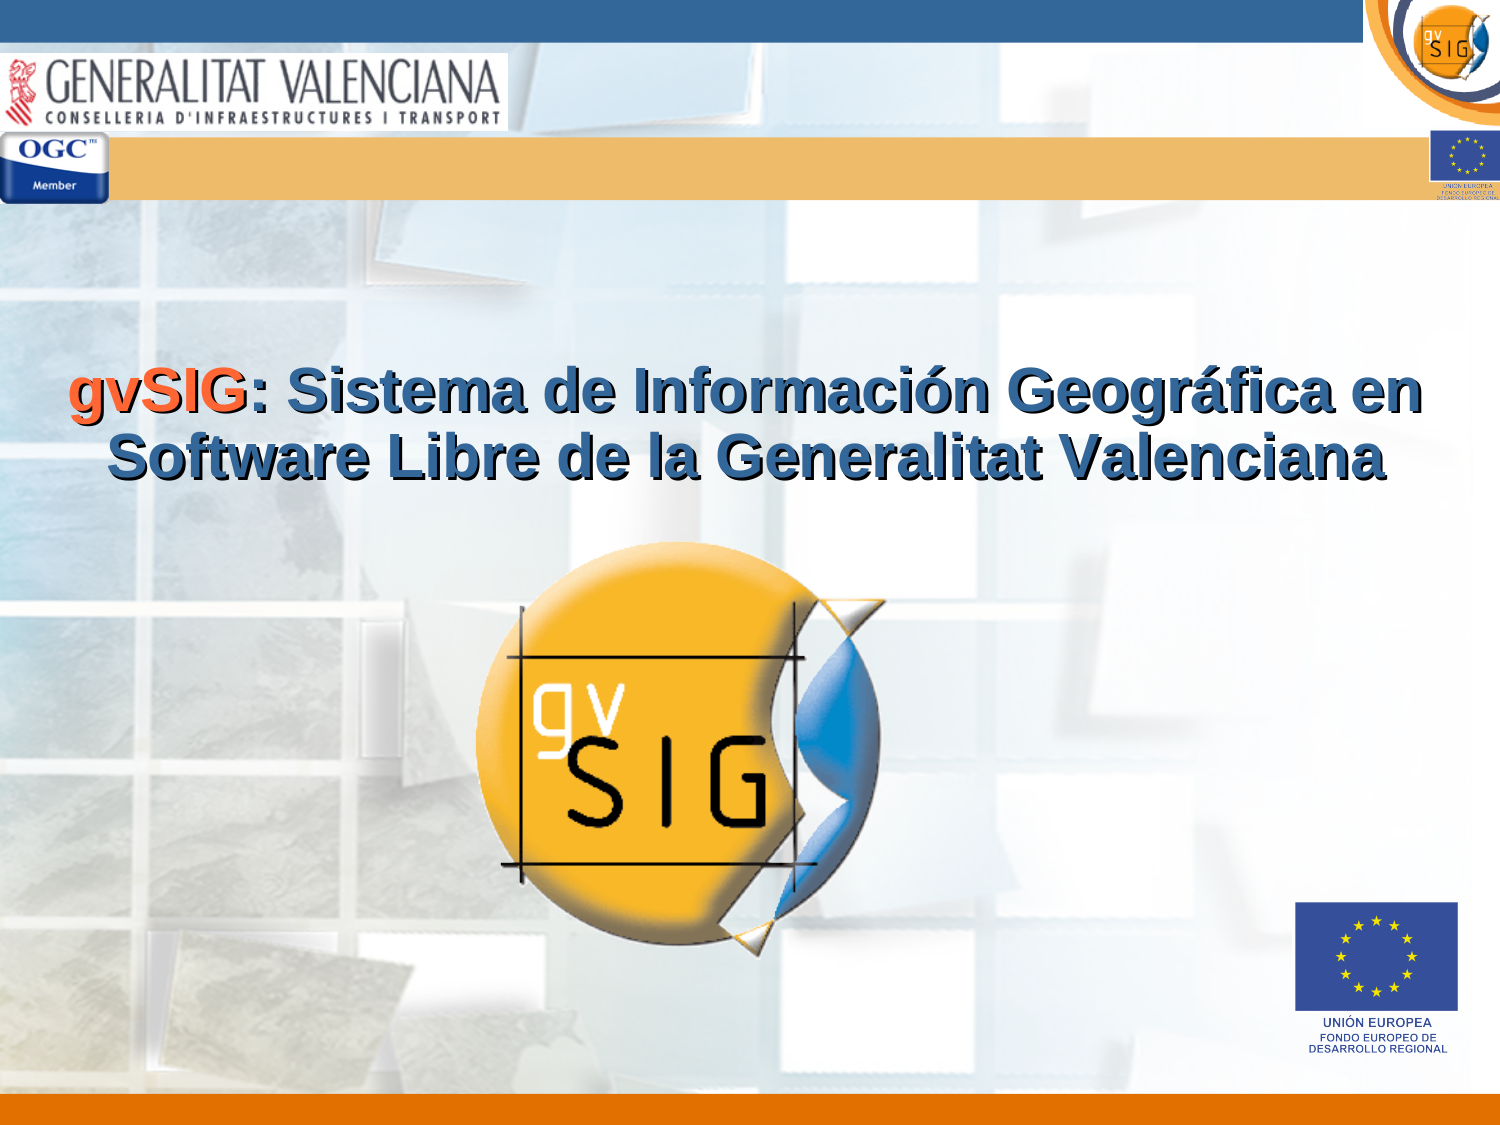

gvSIG: Sistema de Información Geográfica en Software Libre de la Generalitat Valenciana